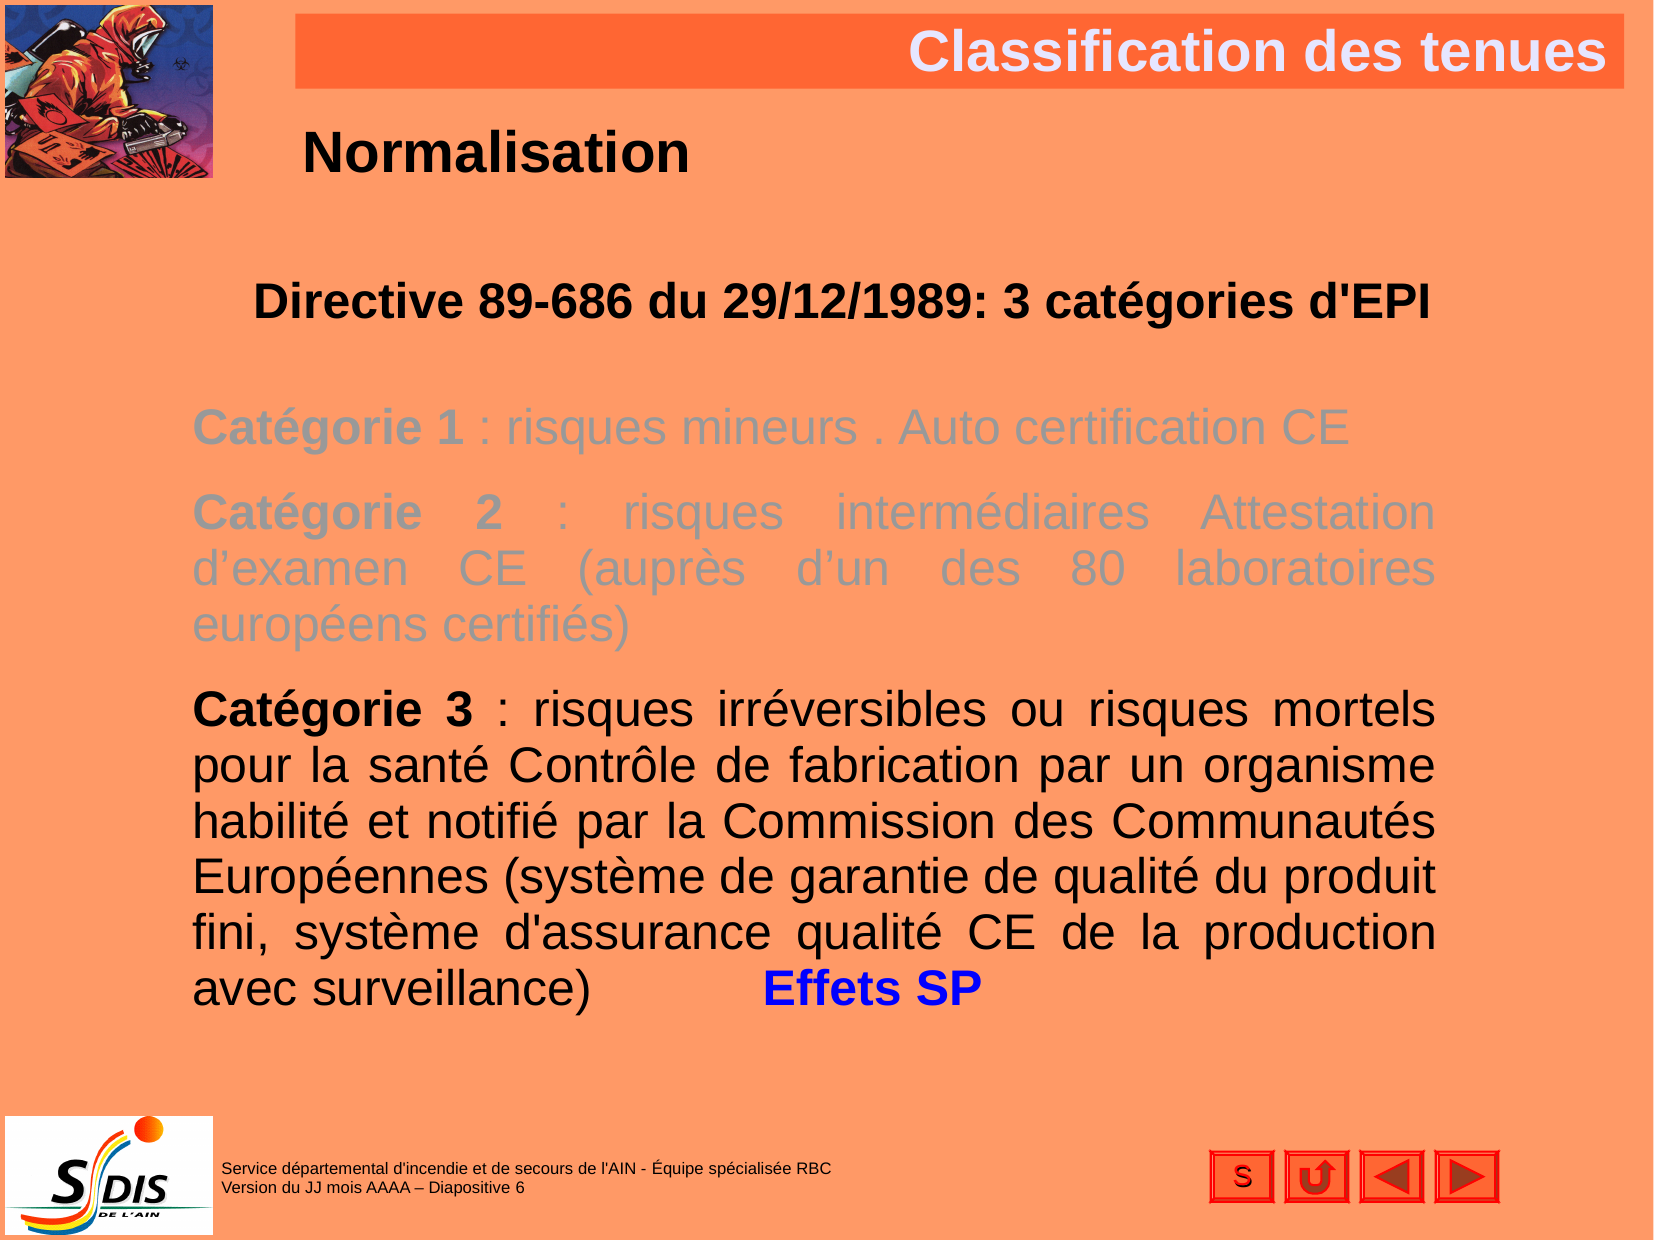

Classification des tenues
Normalisation
# Directive 89-686 du 29/12/1989: 3 catégories d'EPI
Catégorie 1 : risques mineurs . Auto certification CE
Catégorie 2 : risques intermédiaires Attestation d’examen CE (auprès d’un des 80 laboratoires européens certifiés)
Catégorie 3 : risques irréversibles ou risques mortels pour la santé Contrôle de fabrication par un organisme habilité et notifié par la Commission des Communautés Européennes (système de garantie de qualité du produit fini, système d'assurance qualité CE de la production avec surveillance) Effets SP